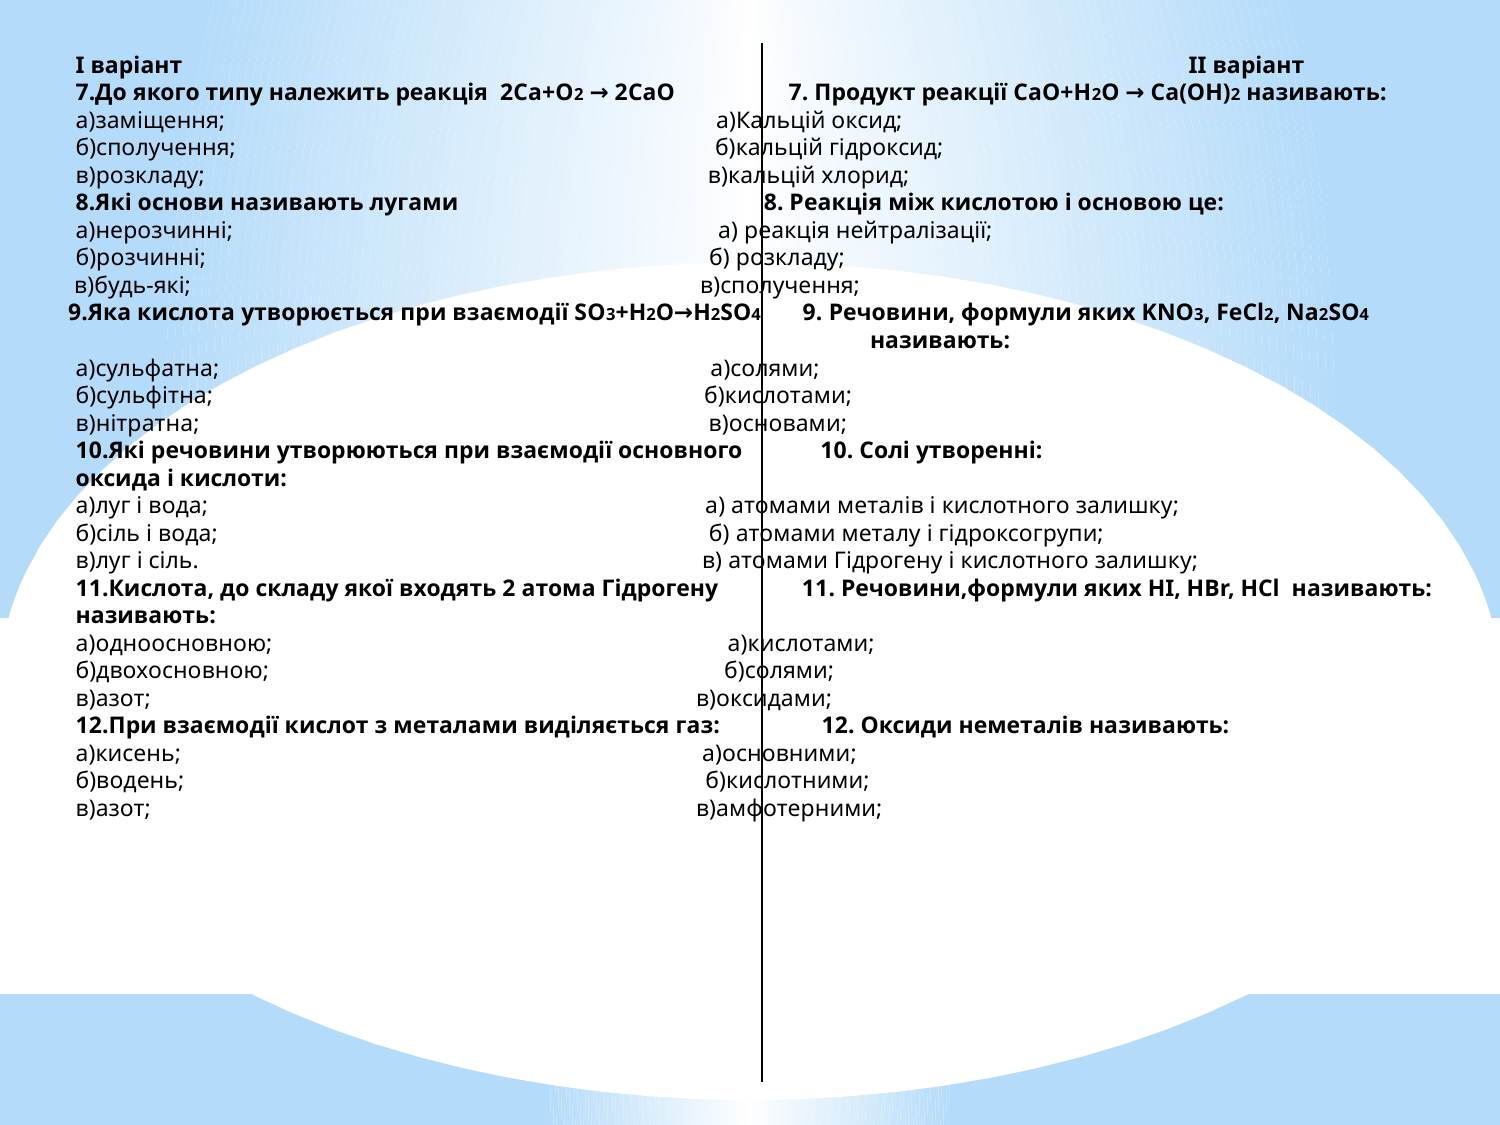

# І варіант ІІ варіант
7.До якого типу належить реакція 2Са+О2 → 2СаО 7. Продукт реакції СаО+Н2О → Са(ОН)2 називають:
а)заміщення; а)Кальцій оксид;
б)сполучення; б)кальцій гідроксид;
в)розкладу; в)кальцій хлорид;
8.Які основи називають лугами 8. Реакція між кислотою і основою це:
а)нерозчинні; а) реакція нейтралізації;
б)розчинні; б) розкладу;
 в)будь-які; в)сполучення;
9.Яка кислота утворюється при взаємодії SO3+H2О→H2SO4 9. Речовини, формули яких KNO3, FeCl2, Na2SO4 називають:
а)сульфатна; а)солями;
б)сульфітна; б)кислотами;
в)нітратна; в)основами;
10.Які речовини утворюються при взаємодії основного 10. Солі утворенні:
оксида і кислоти:
а)луг і вода; а) атомами металів і кислотного залишку;
б)сіль і вода; б) атомами металу і гідроксогрупи;
в)луг і сіль. в) атомами Гідрогену і кислотного залишку;
11.Кислота, до складу якої входять 2 атома Гідрогену 11. Речовини,формули яких HI, HBr, HСl називають:
називають:
а)одноосновною; а)кислотами;
б)двохосновною; б)солями;
в)азот; в)оксидами;
12.При взаємодії кислот з металами виділяється газ: 12. Оксиди неметалів називають:
а)кисень; а)основними;
б)водень; б)кислотними;
в)азот; в)амфотерними;